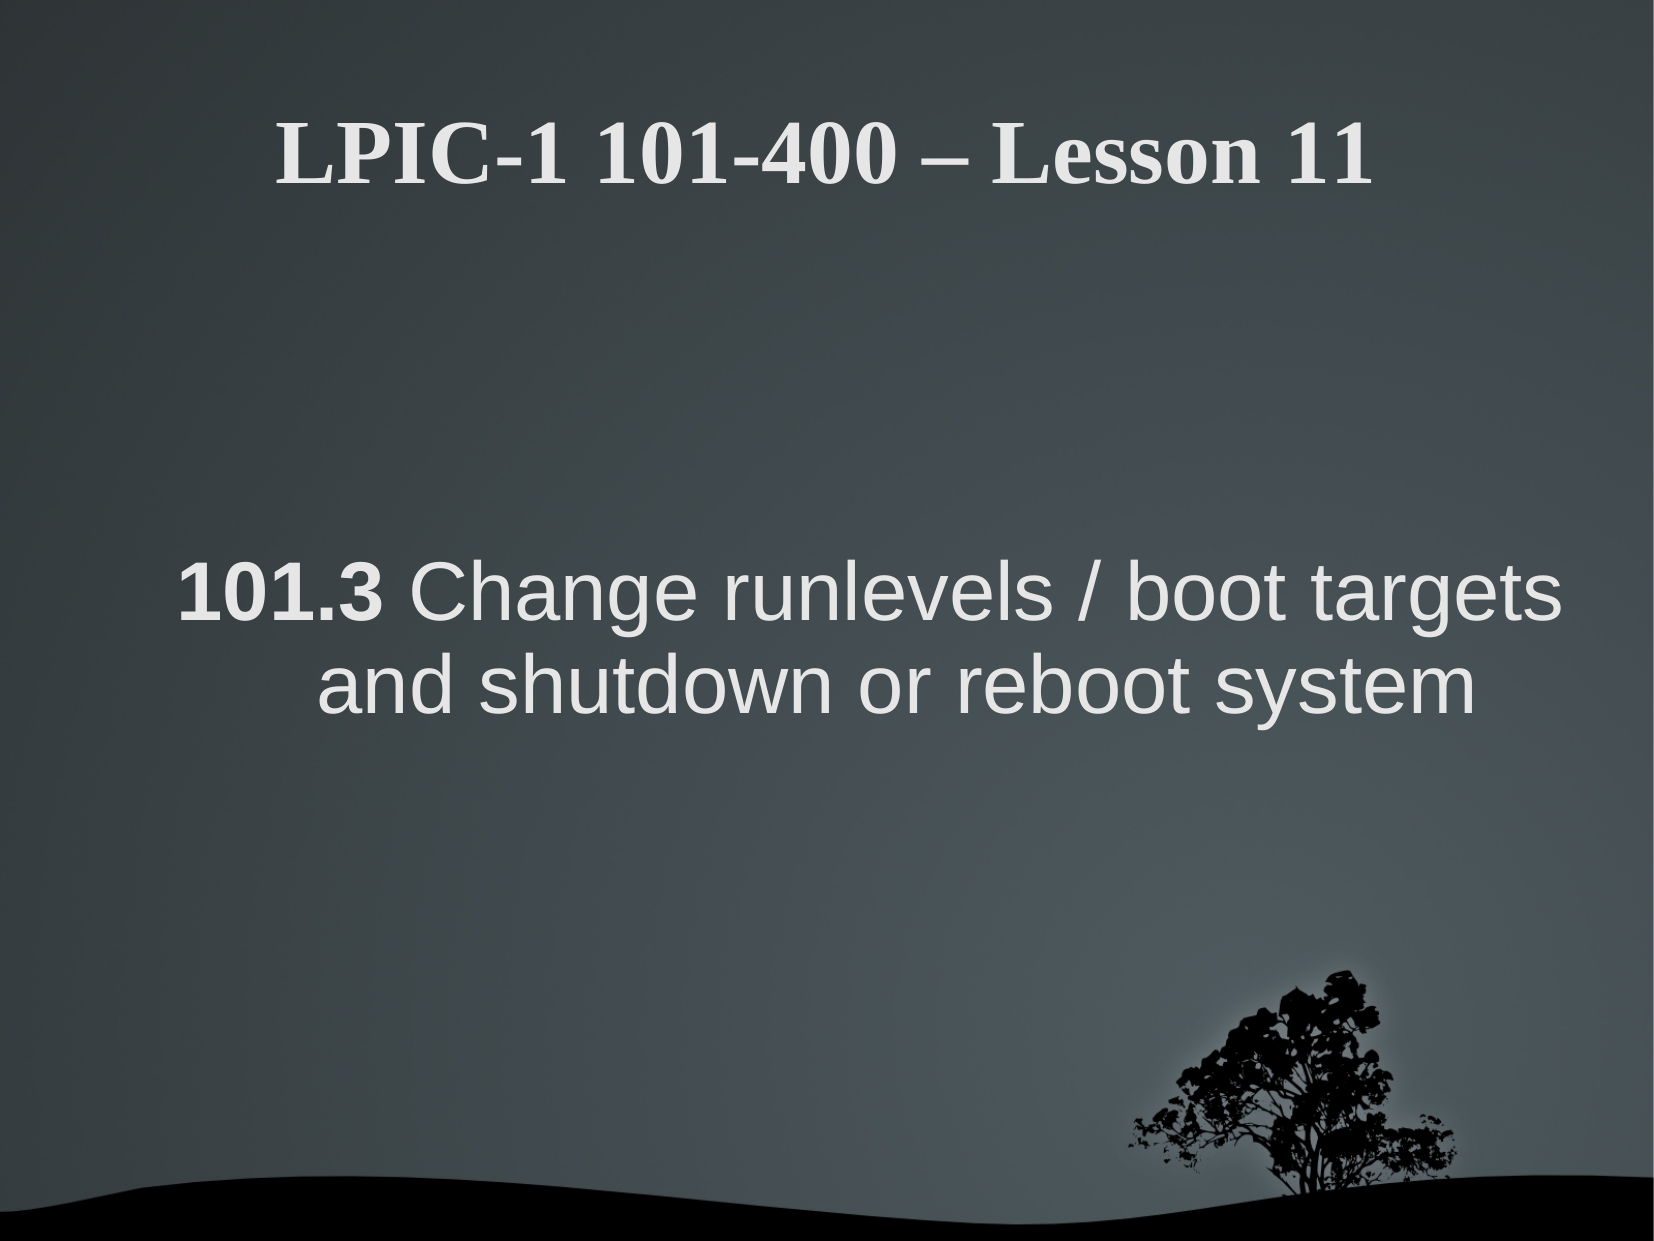

# LPIC-1 101-400 – Lesson 11
101.3 Change runlevels / boot targets and shutdown or reboot system